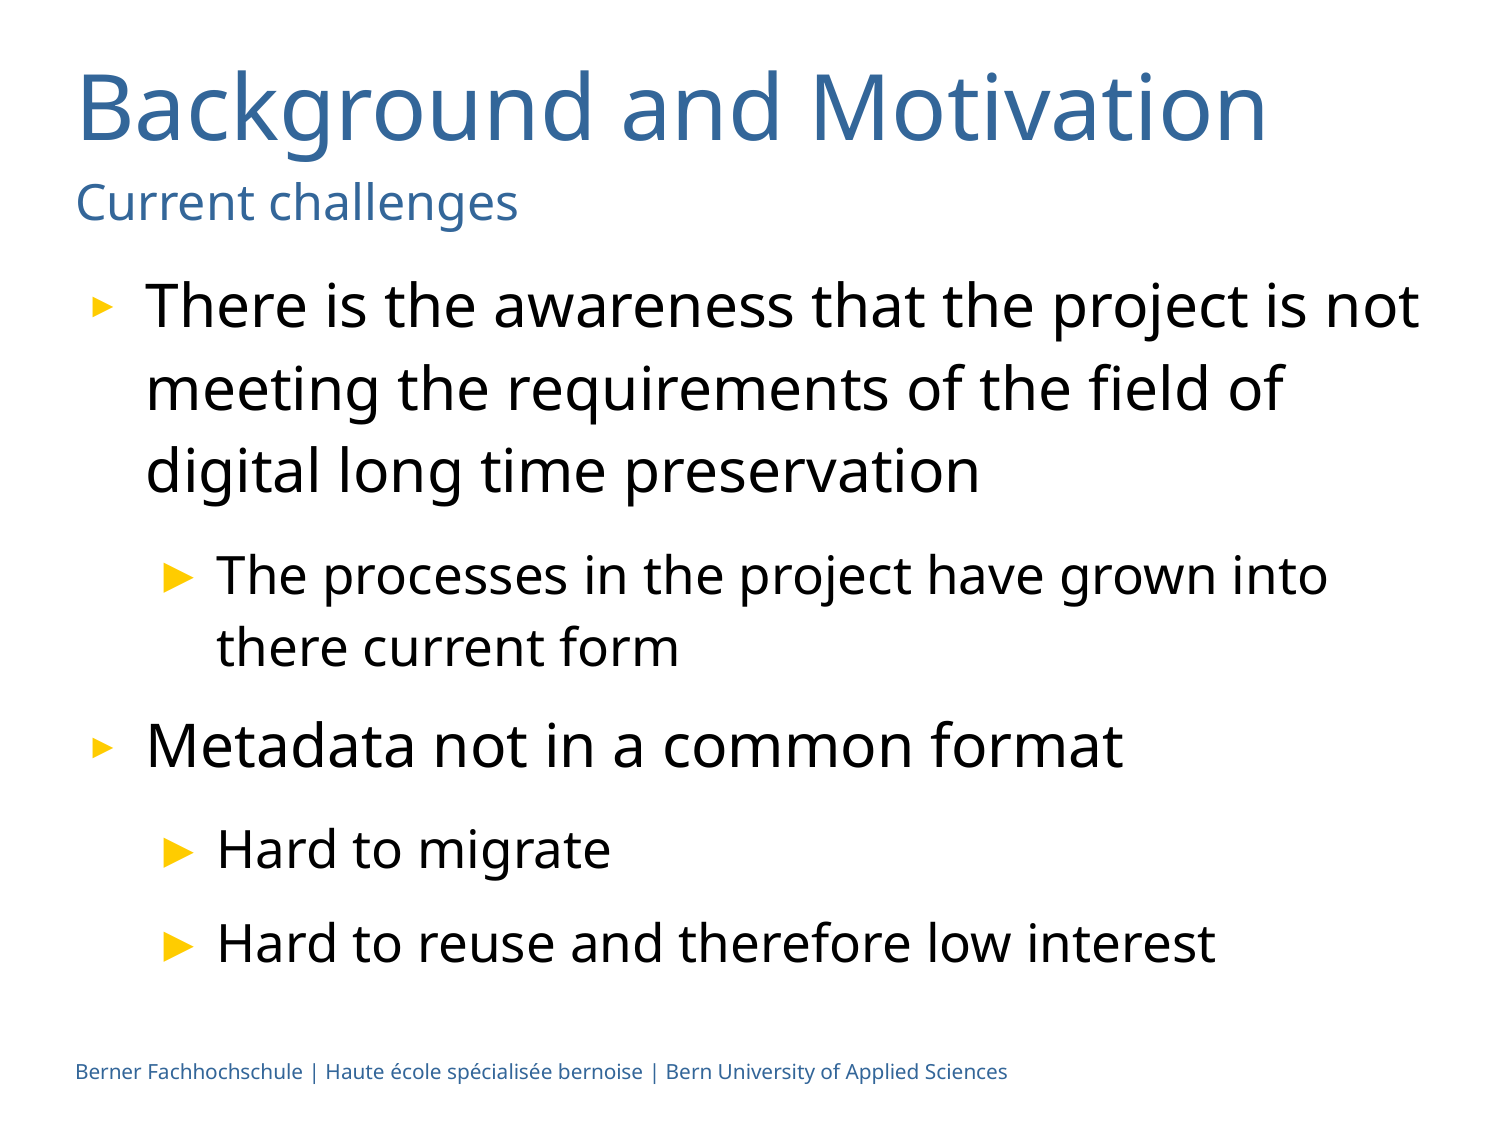

# Background and Motivation Current challenges
There is the awareness that the project is not meeting the requirements of the field of digital long time preservation
The processes in the project have grown into there current form
Metadata not in a common format
Hard to migrate
Hard to reuse and therefore low interest